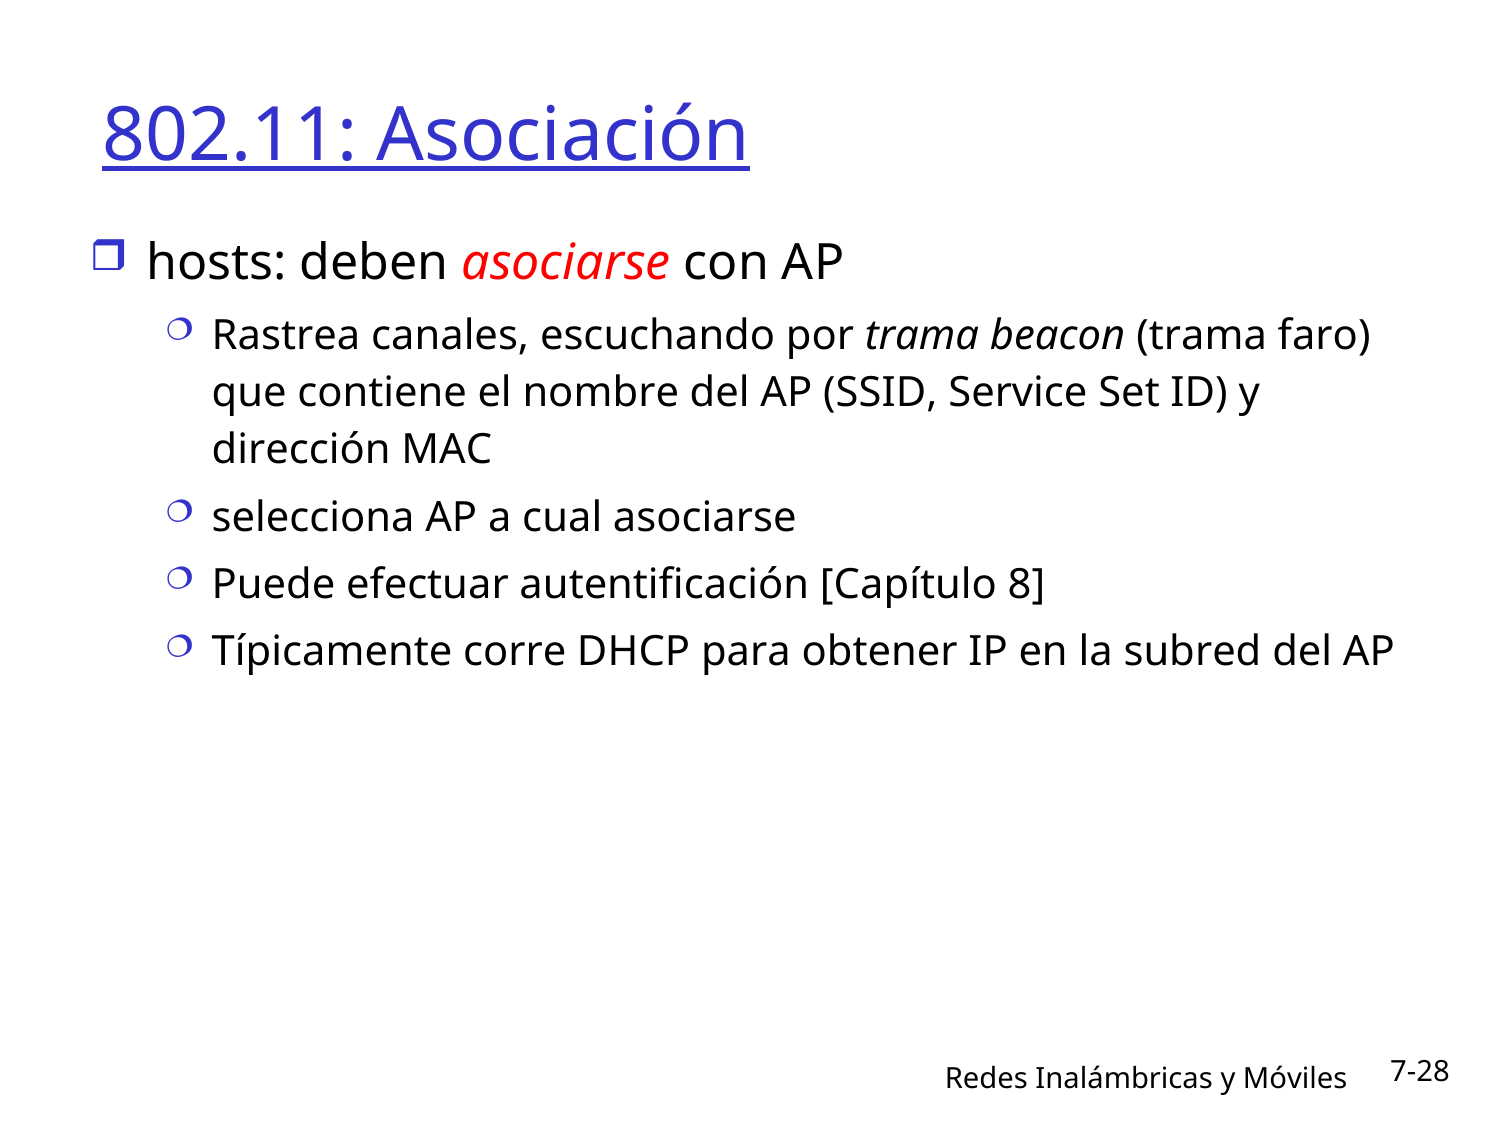

# 802.11: Asociación
hosts: deben asociarse con AP
Rastrea canales, escuchando por trama beacon (trama faro) que contiene el nombre del AP (SSID, Service Set ID) y dirección MAC
selecciona AP a cual asociarse
Puede efectuar autentificación [Capítulo 8]
Típicamente corre DHCP para obtener IP en la subred del AP
28